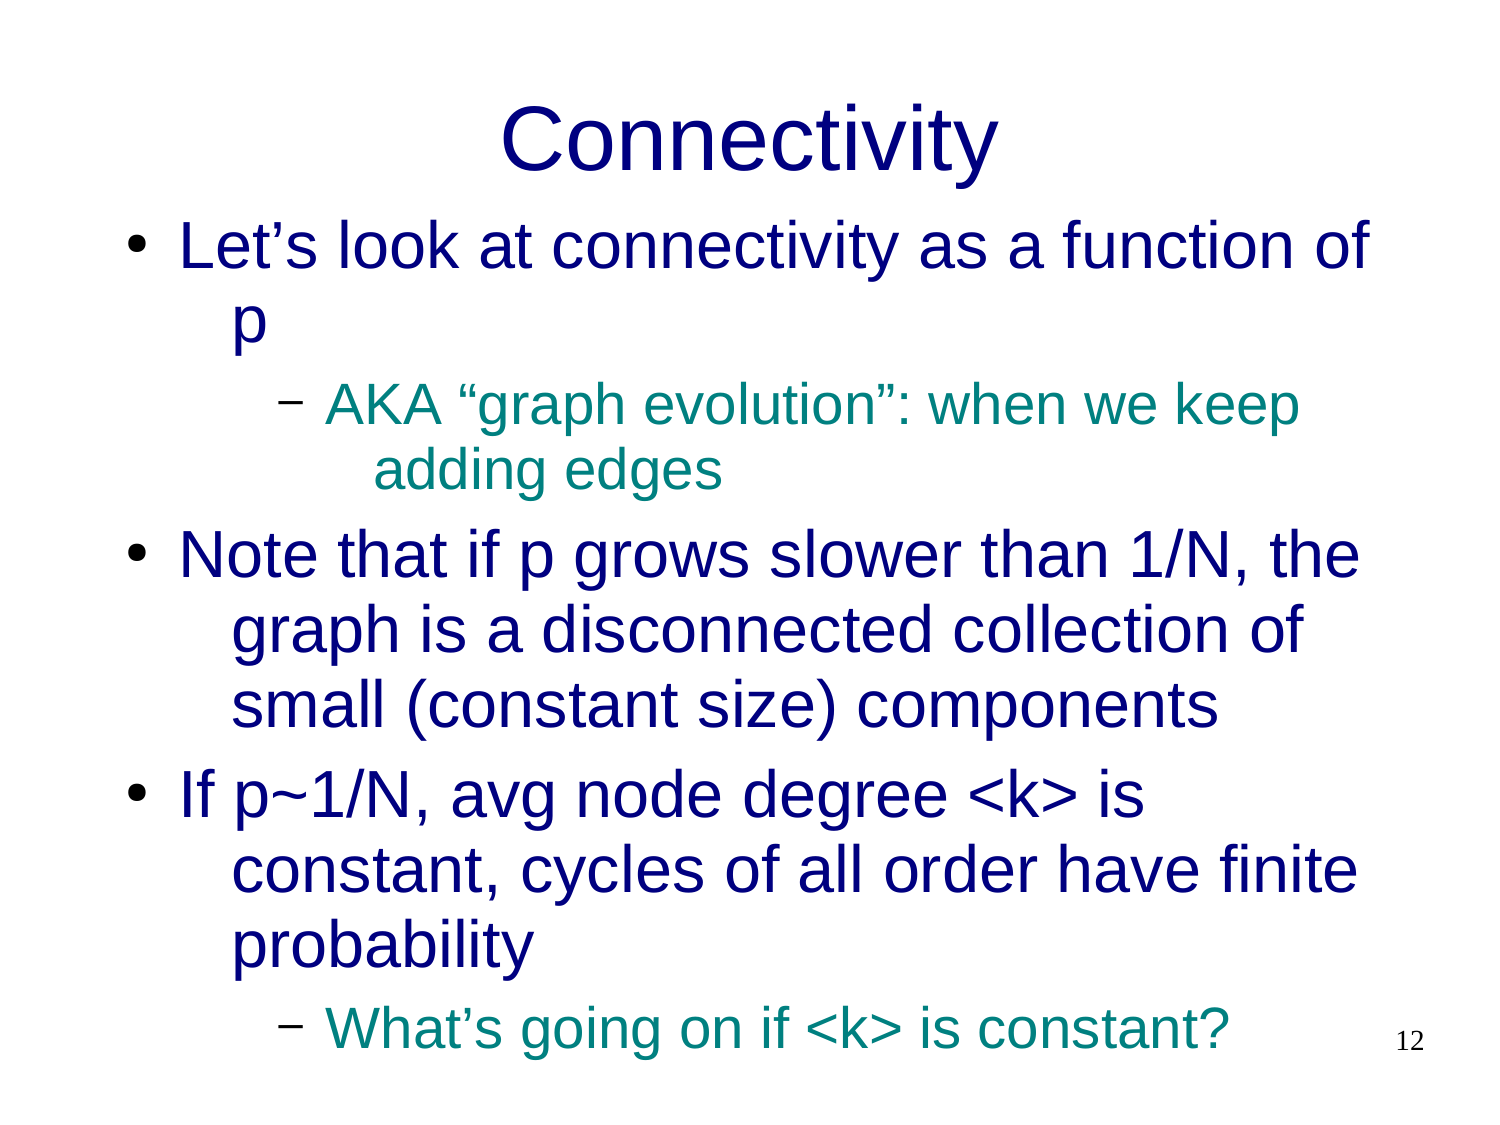

Connectivity
# Let’s look at connectivity as a function of p
AKA “graph evolution”: when we keep adding edges
Note that if p grows slower than 1/N, the graph is a disconnected collection of small (constant size) components
If p~1/N, avg node degree <k> is constant, cycles of all order have finite probability
What’s going on if <k> is constant?
12